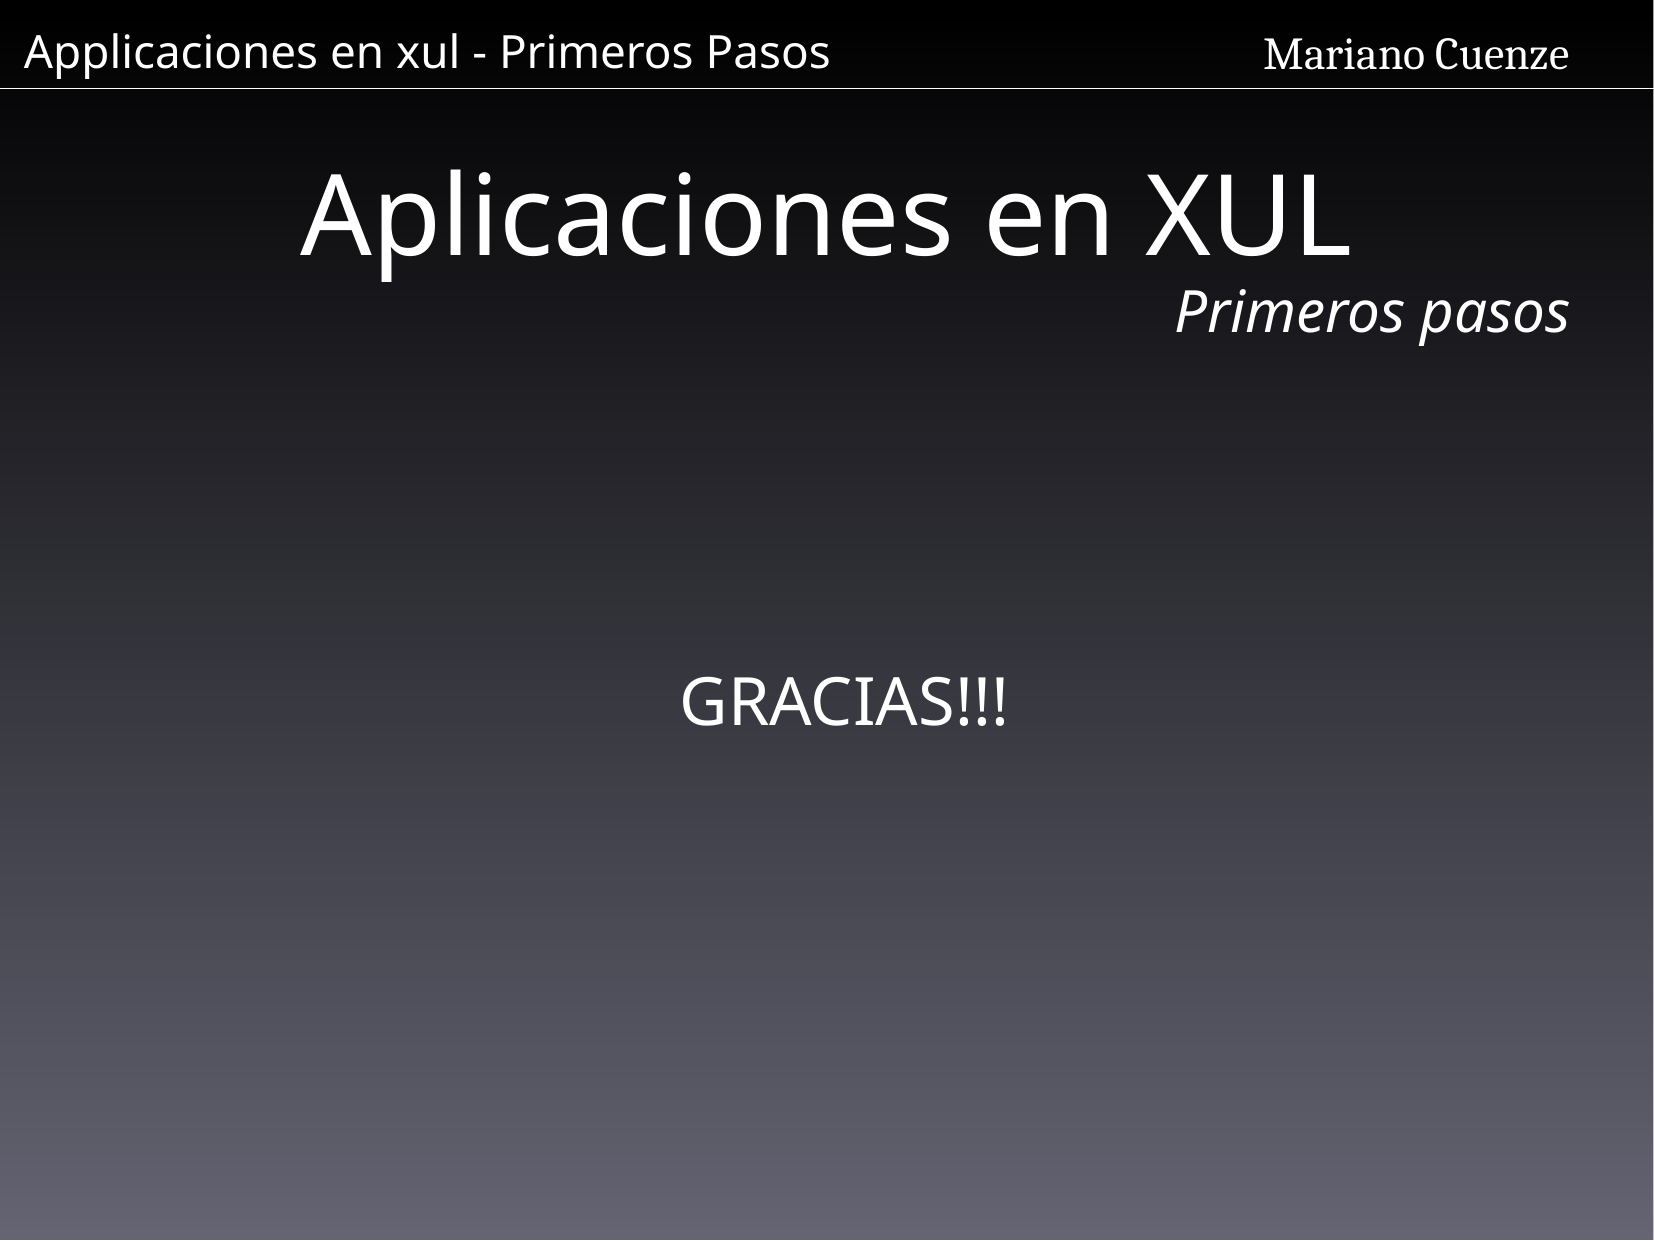

Applicaciones en xul - Primeros Pasos
Mariano Cuenze
Aplicaciones en XUL
Primeros pasos
# GRACIAS!!!